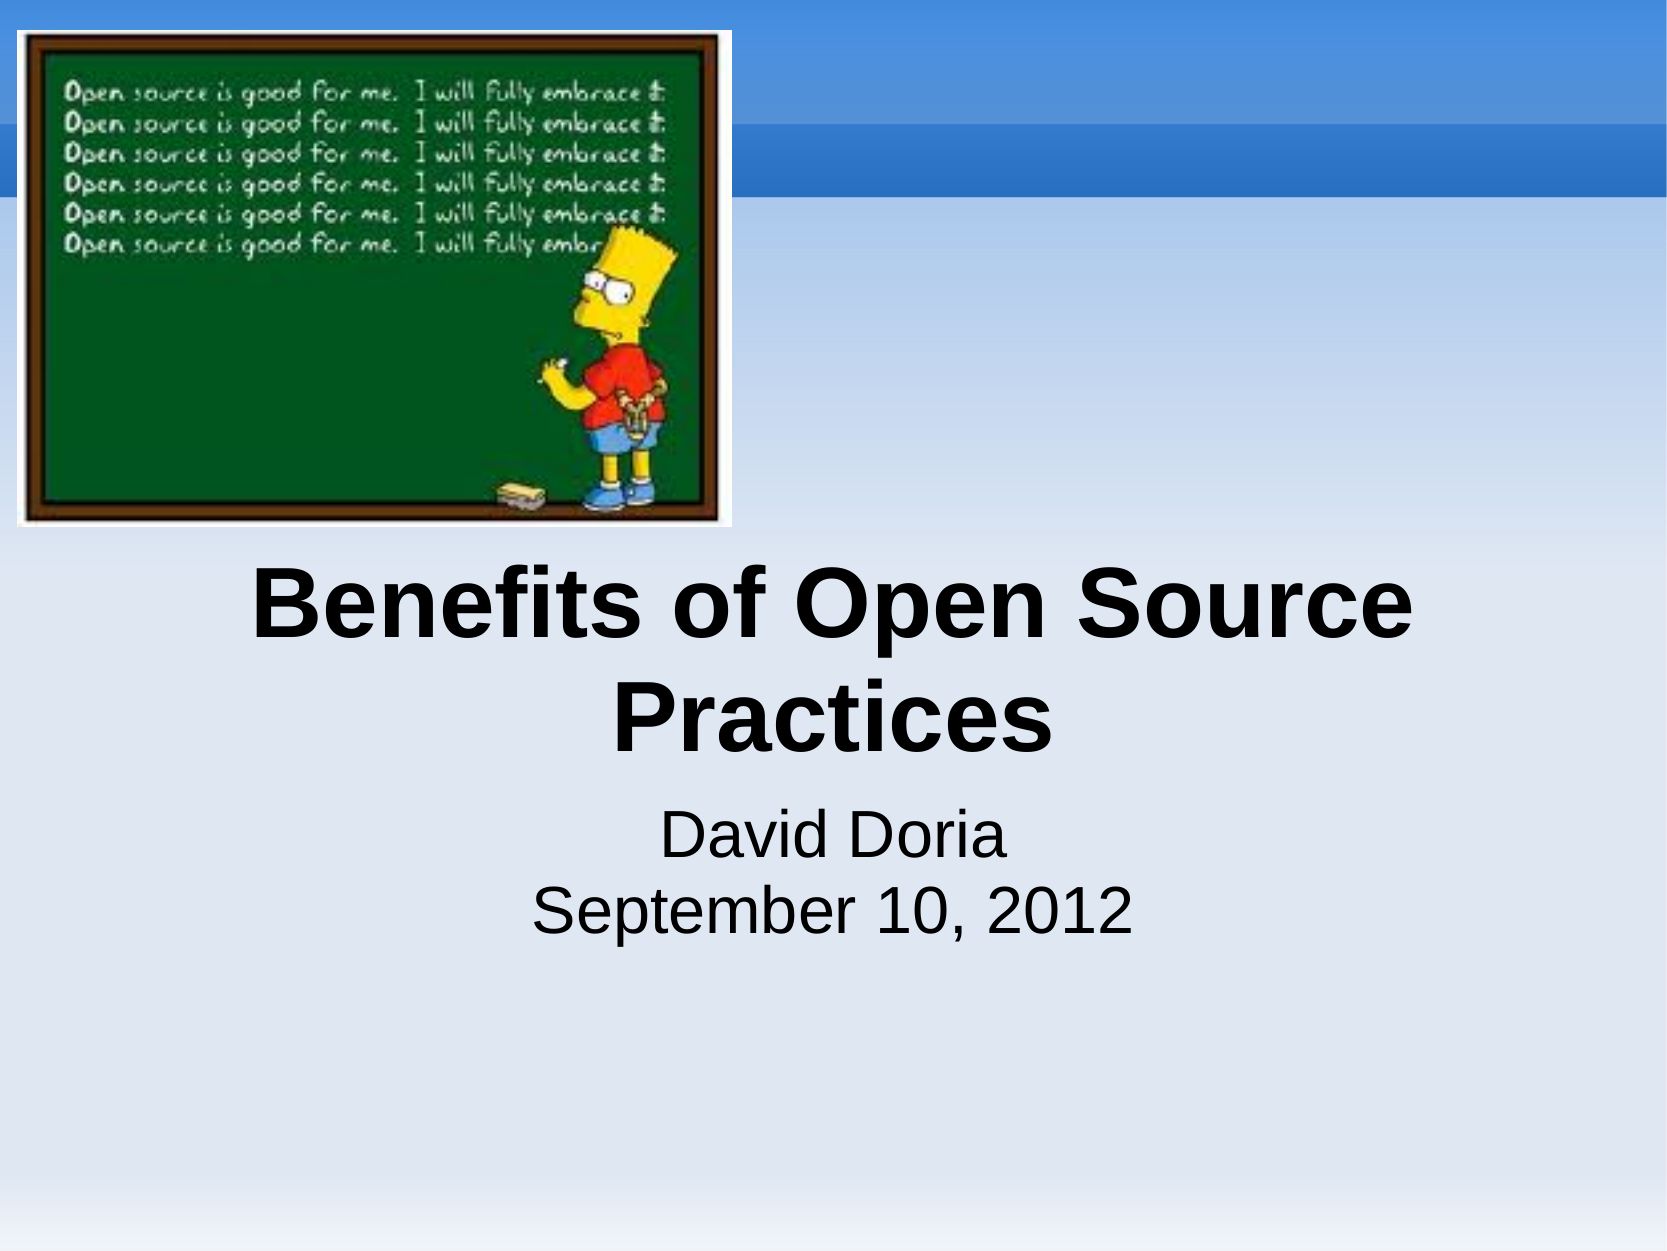

# Benefits of Open Source Practices
David Doria
September 10, 2012